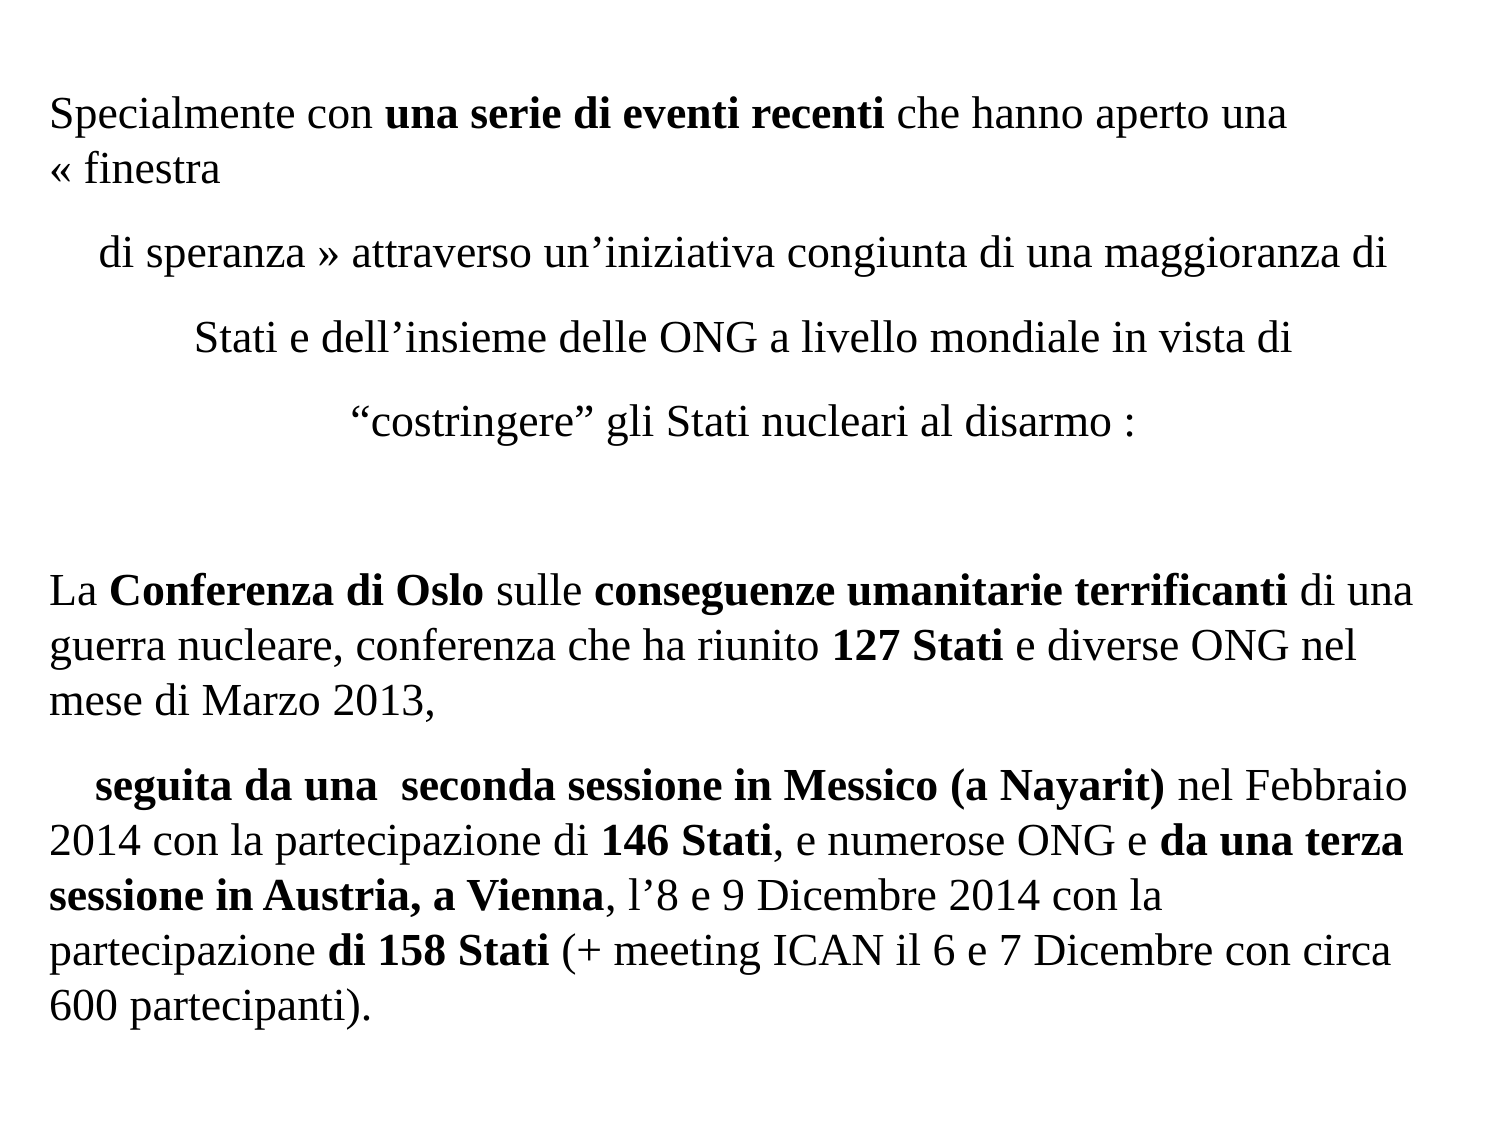

# Specialmente con una serie di eventi recenti che hanno aperto una « finestra
di speranza » attraverso un’iniziativa congiunta di una maggioranza di
Stati e dell’insieme delle ONG a livello mondiale in vista di
“costringere” gli Stati nucleari al disarmo :
La Conferenza di Oslo sulle conseguenze umanitarie terrificanti di una guerra nucleare, conferenza che ha riunito 127 Stati e diverse ONG nel mese di Marzo 2013,
 seguita da una seconda sessione in Messico (a Nayarit) nel Febbraio 2014 con la partecipazione di 146 Stati, e numerose ONG e da una terza sessione in Austria, a Vienna, l’8 e 9 Dicembre 2014 con la partecipazione di 158 Stati (+ meeting ICAN il 6 e 7 Dicembre con circa 600 partecipanti).